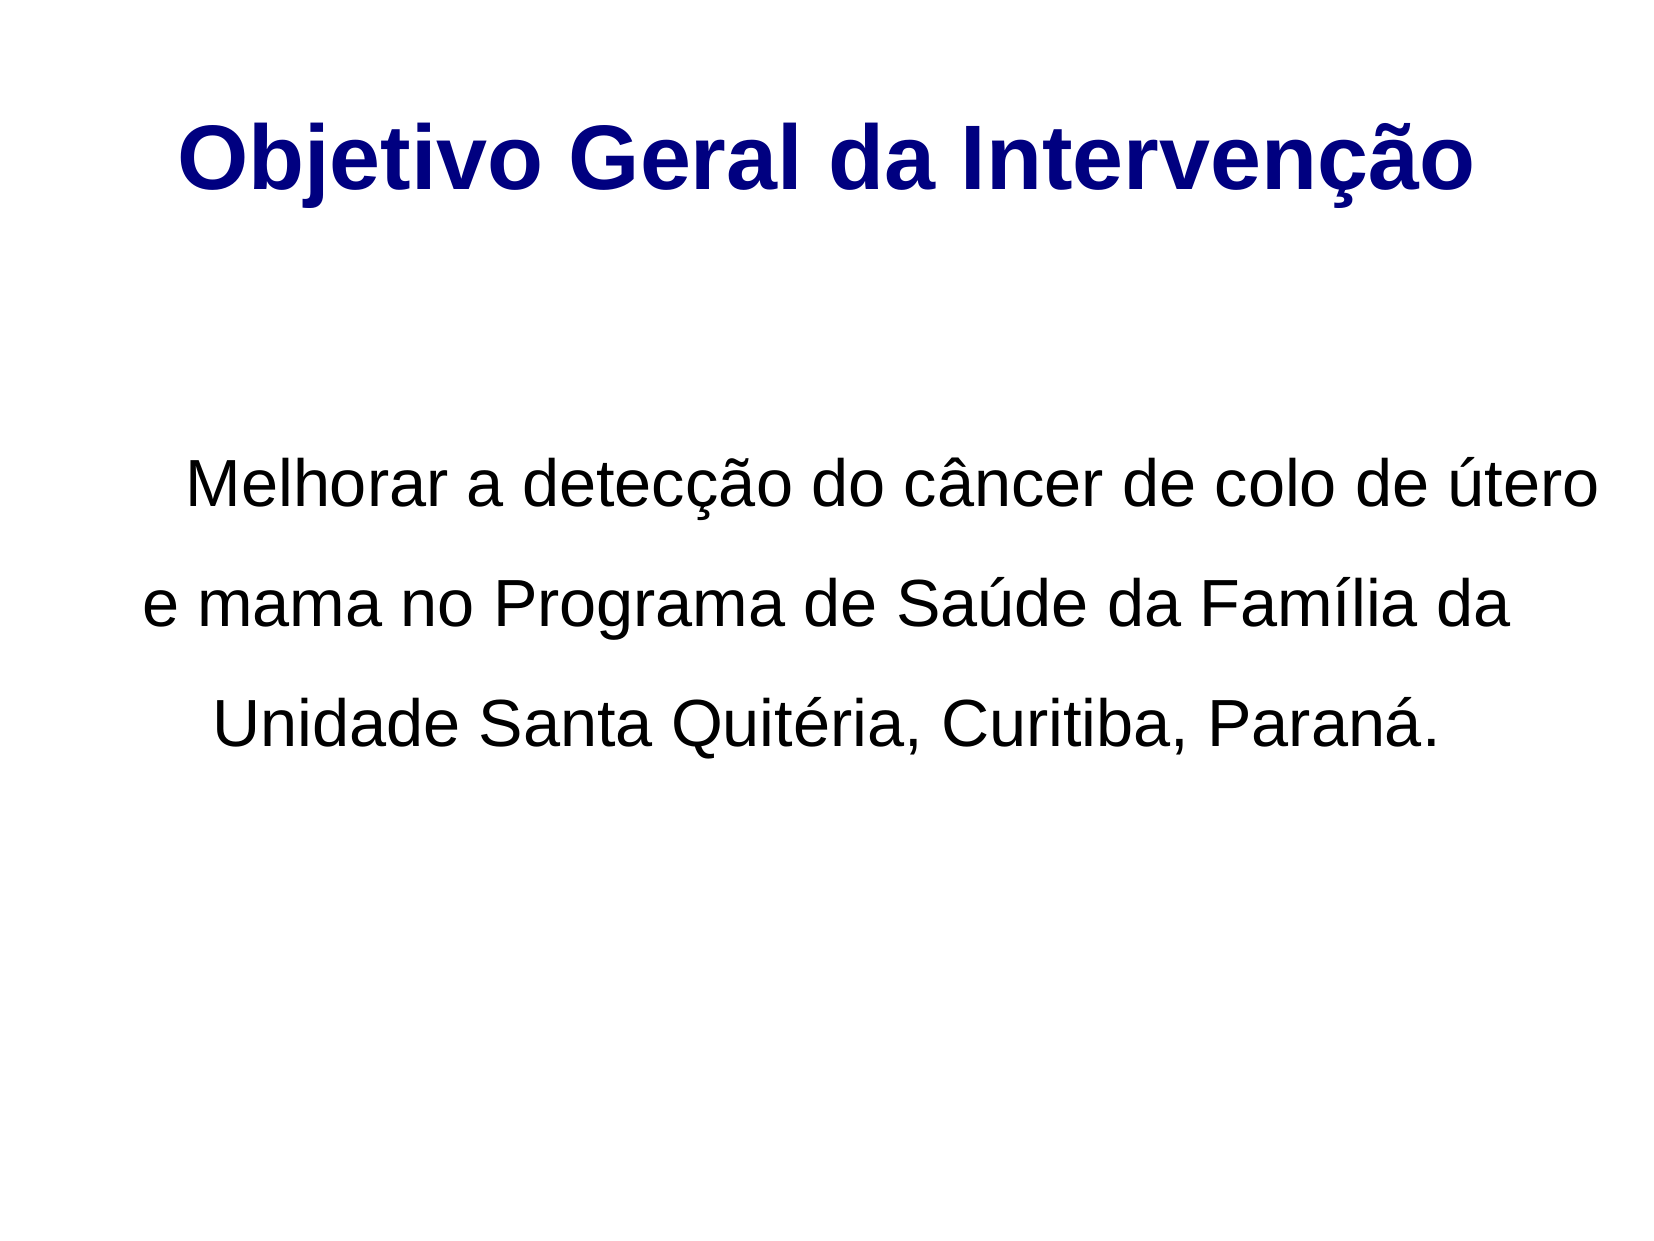

# Objetivo Geral da Intervenção
Melhorar a detecção do câncer de colo de útero e mama no Programa de Saúde da Família da Unidade Santa Quitéria, Curitiba, Paraná.